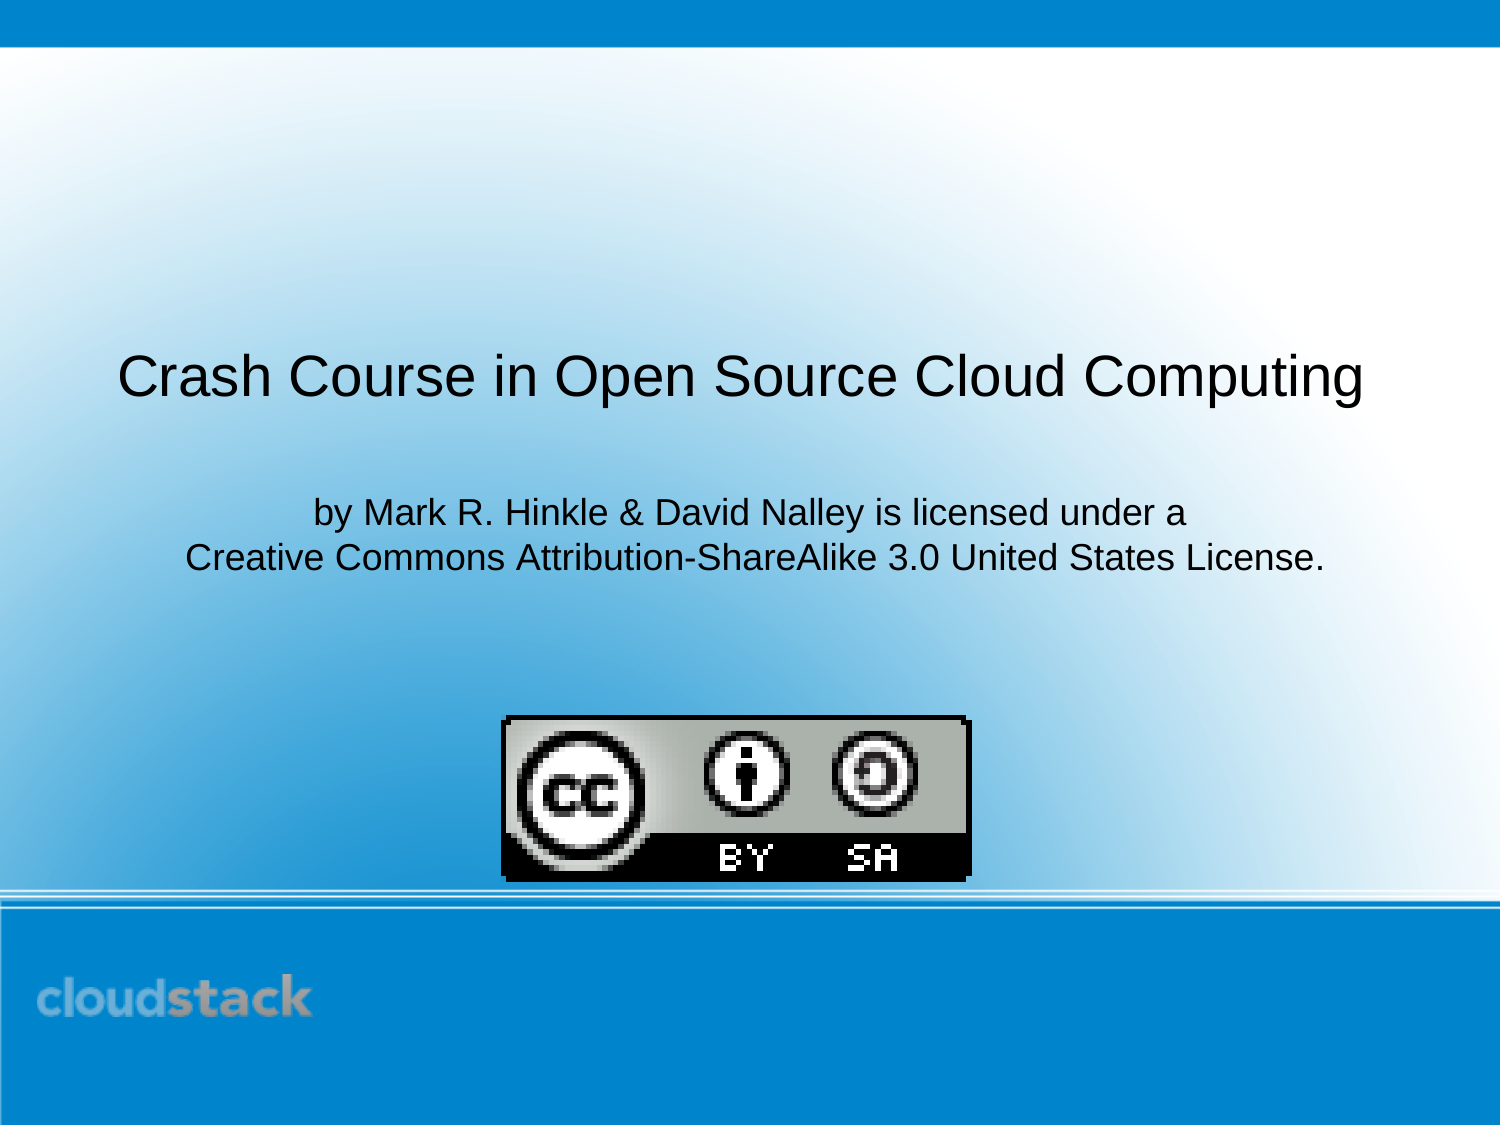

# Crash Course in Open Source Cloud Computing by Mark R. Hinkle & David Nalley is licensed under a Creative Commons Attribution-ShareAlike 3.0 United States License.